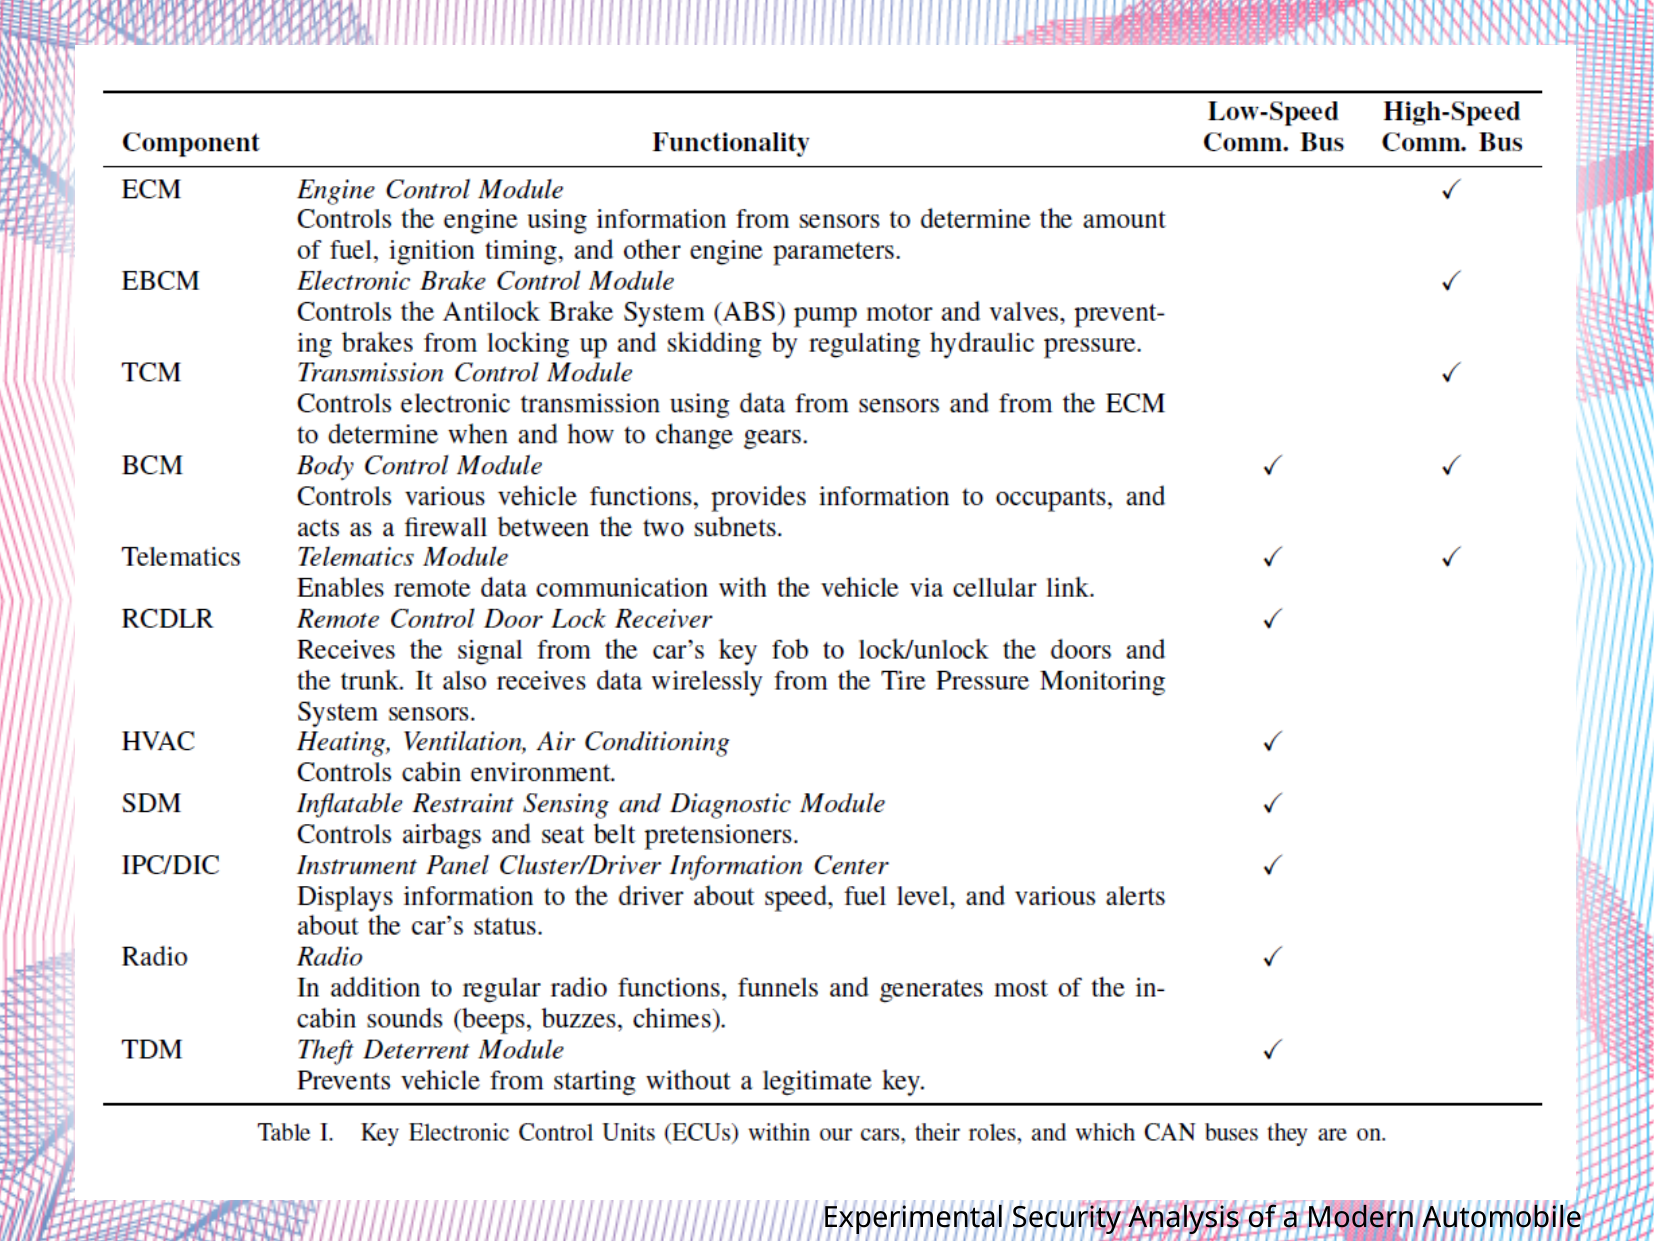

#
Experimental Security Analysis of a Modern Automobile